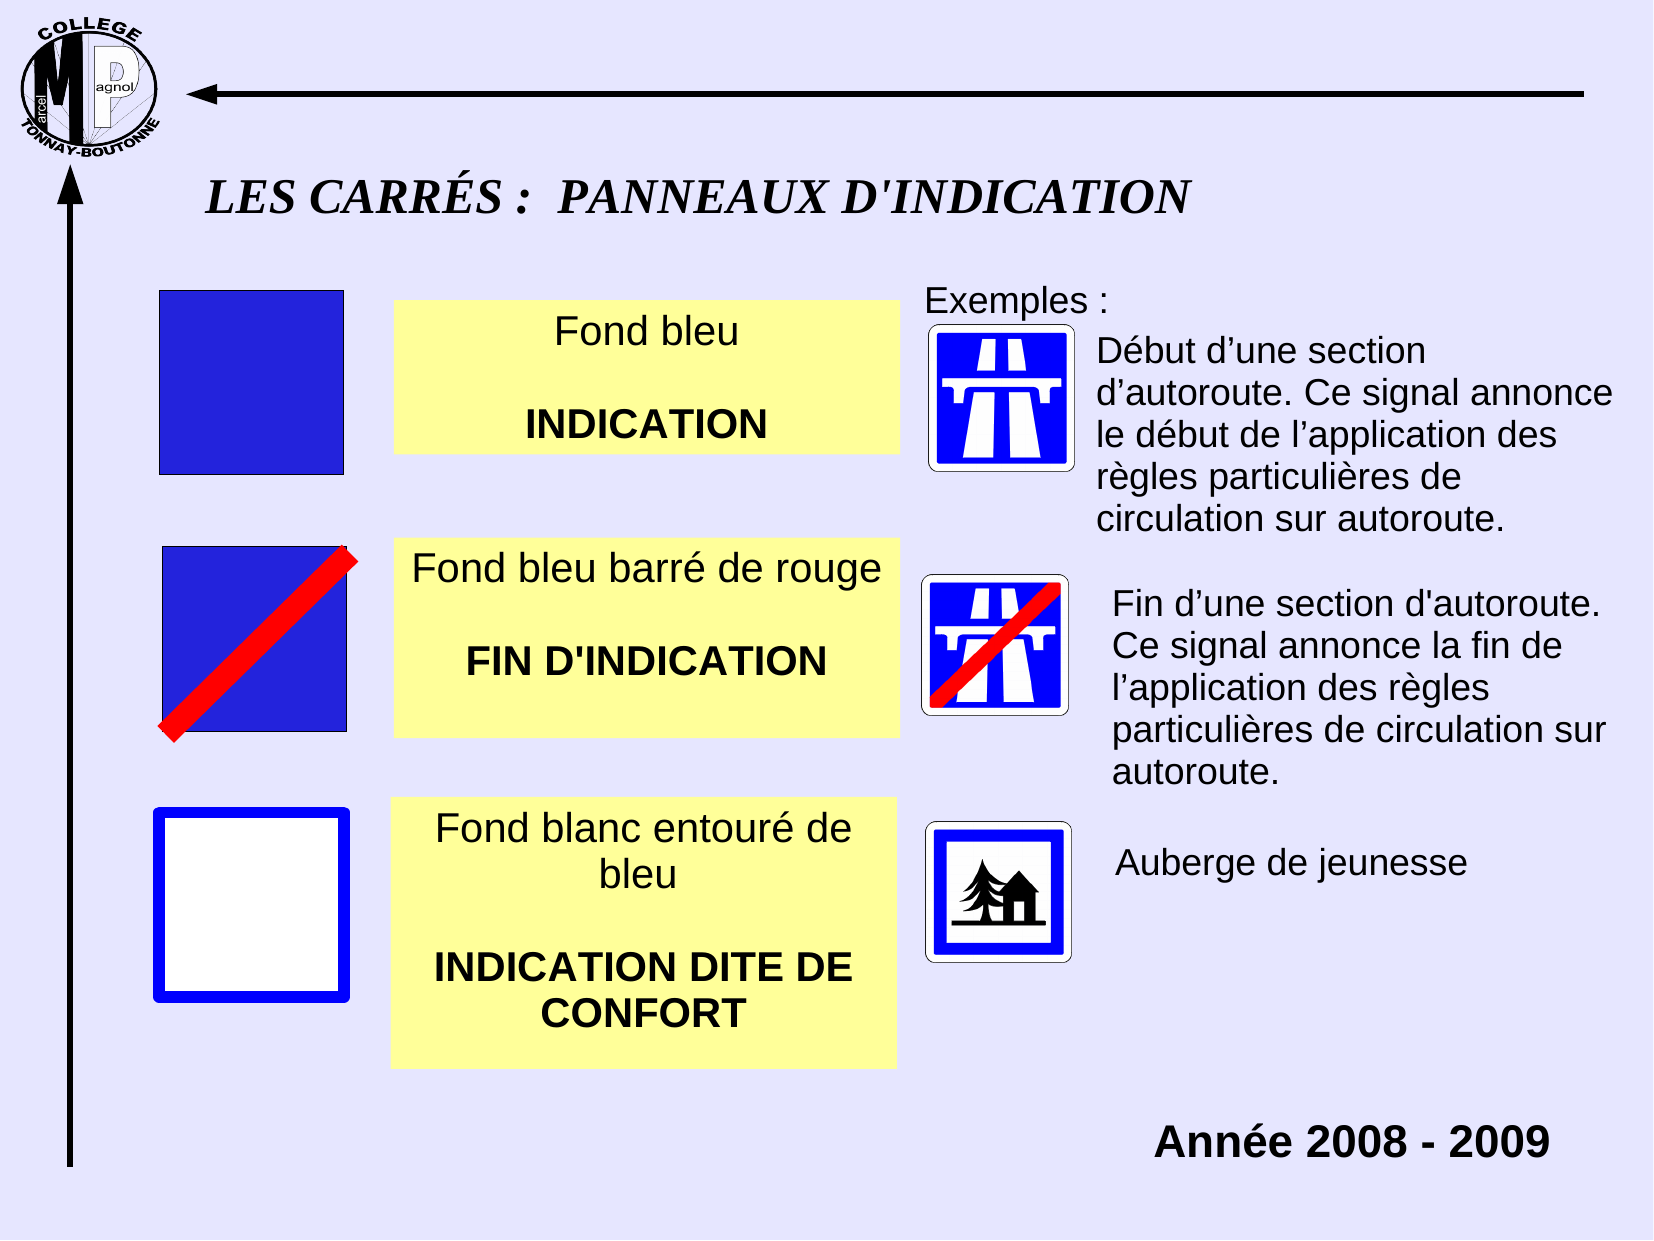

Année 2008 - 2009
LES CARRÉS : PANNEAUX D'INDICATION
Exemples :
Fond bleu
INDICATION
Début d’une section d’autoroute. Ce signal annonce le début de l’application des règles particulières de circulation sur autoroute.
Fond bleu barré de rouge
FIN D'INDICATION
Fin d’une section d'autoroute. Ce signal annonce la fin de l’application des règles particulières de circulation sur autoroute.
Fond blanc entouré de bleu
INDICATION DITE DE CONFORT
Auberge de jeunesse